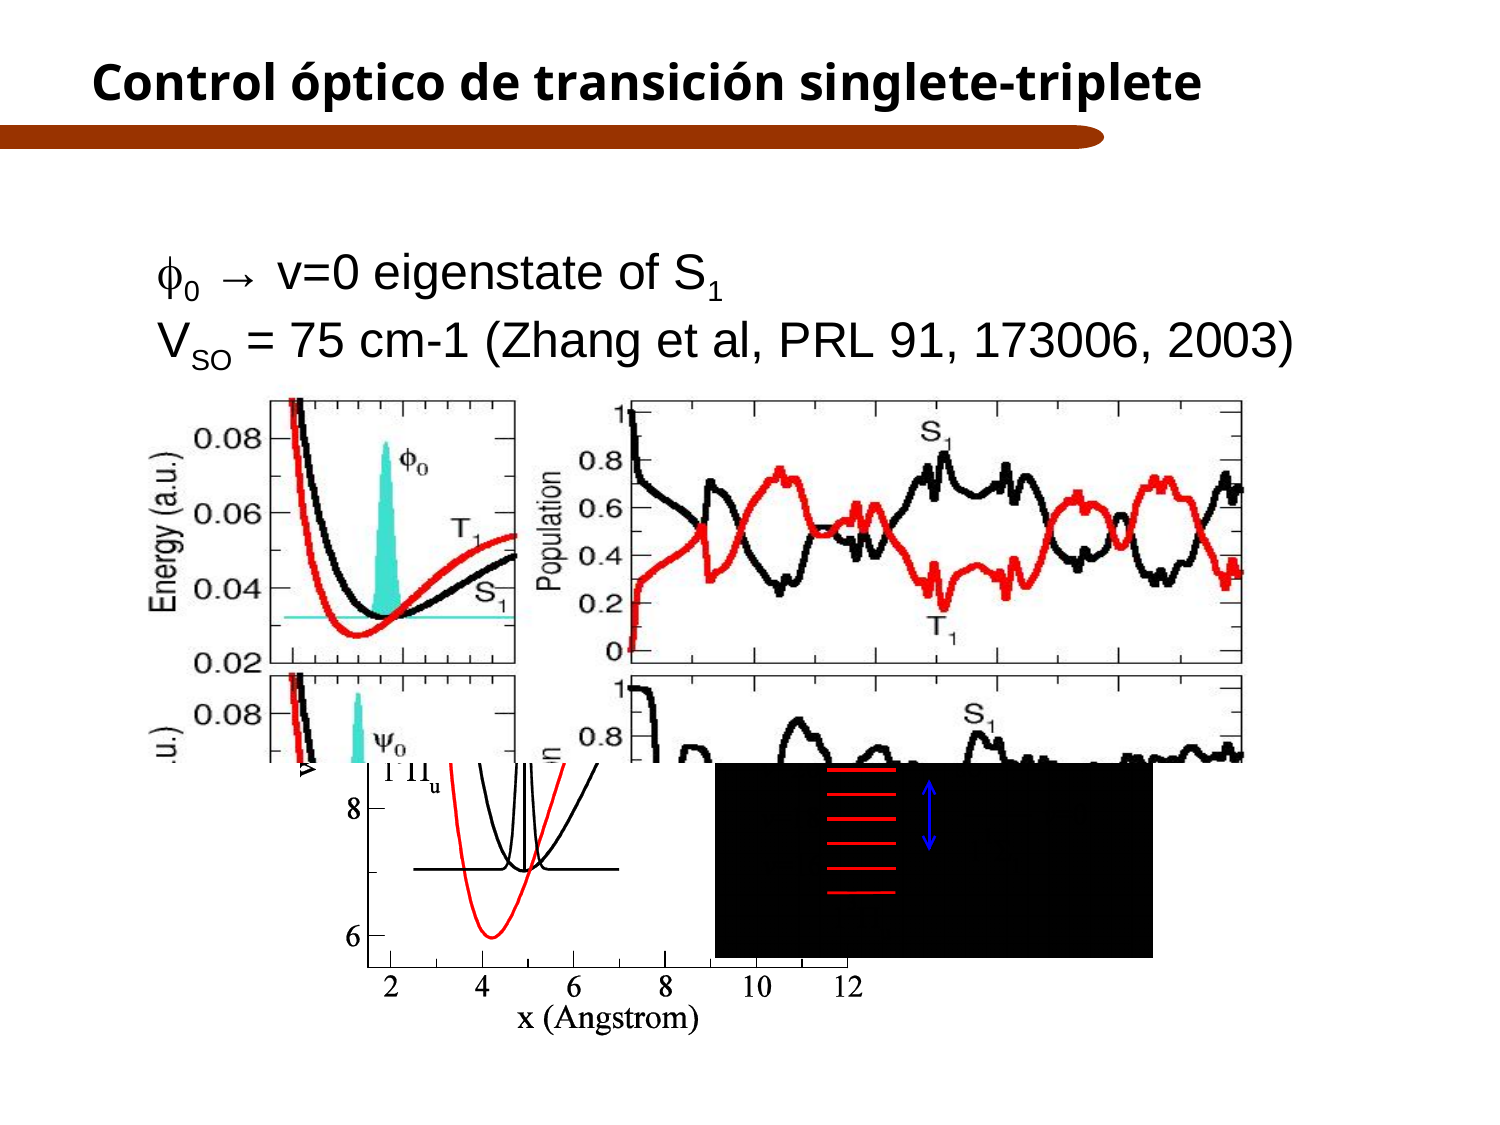

Control óptico de transición singlete-triplete
0 → v=0 eigenstate of S1
VSO = 75 cm-1 (Zhang et al, PRL 91, 173006, 2003)